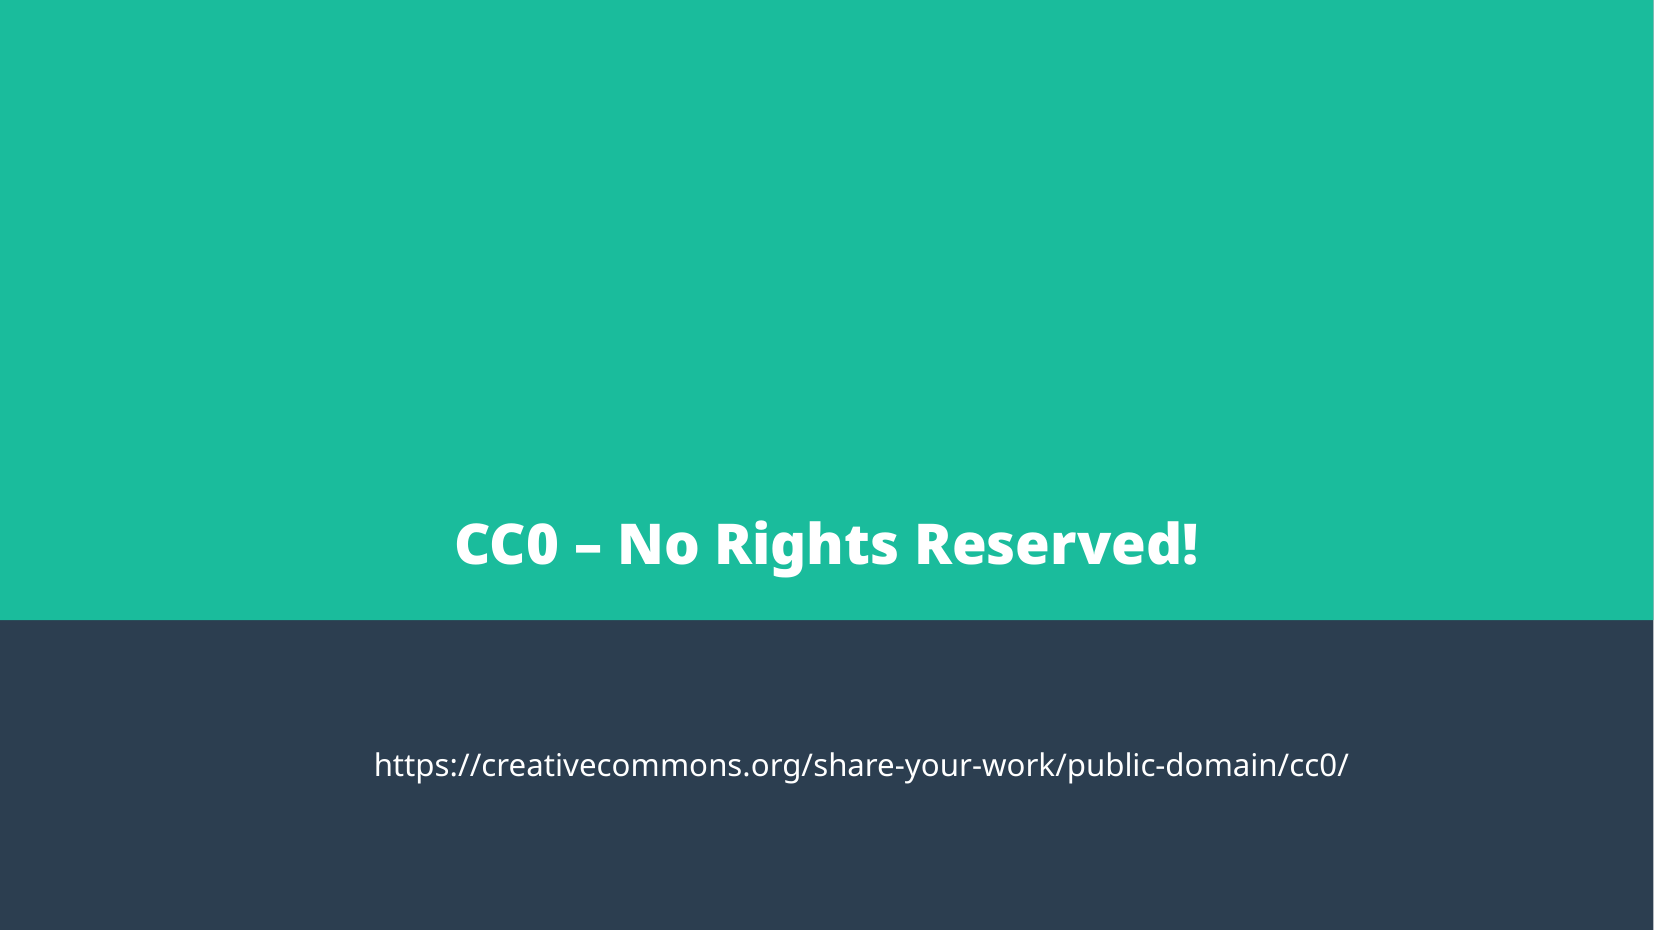

# CC0 – No Rights Reserved!
https://creativecommons.org/share-your-work/public-domain/cc0/